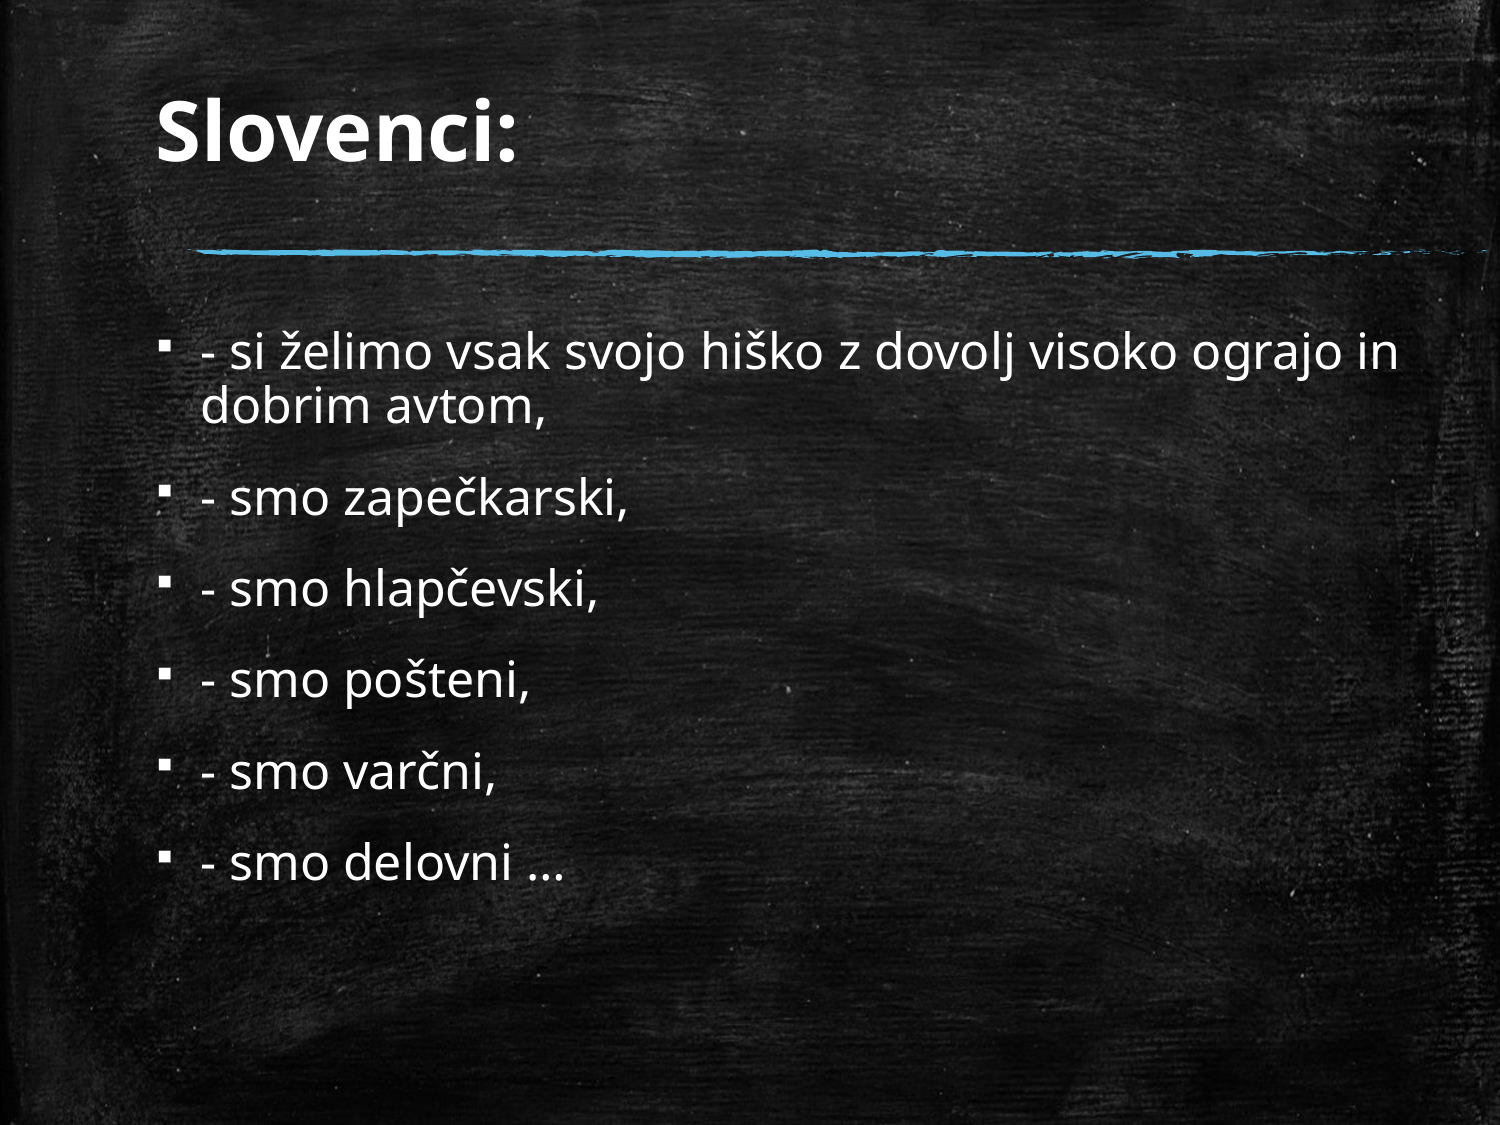

# Slovenci:
- si želimo vsak svojo hiško z dovolj visoko ograjo in dobrim avtom,
- smo zapečkarski,
- smo hlapčevski,
- smo pošteni,
- smo varčni,
- smo delovni …